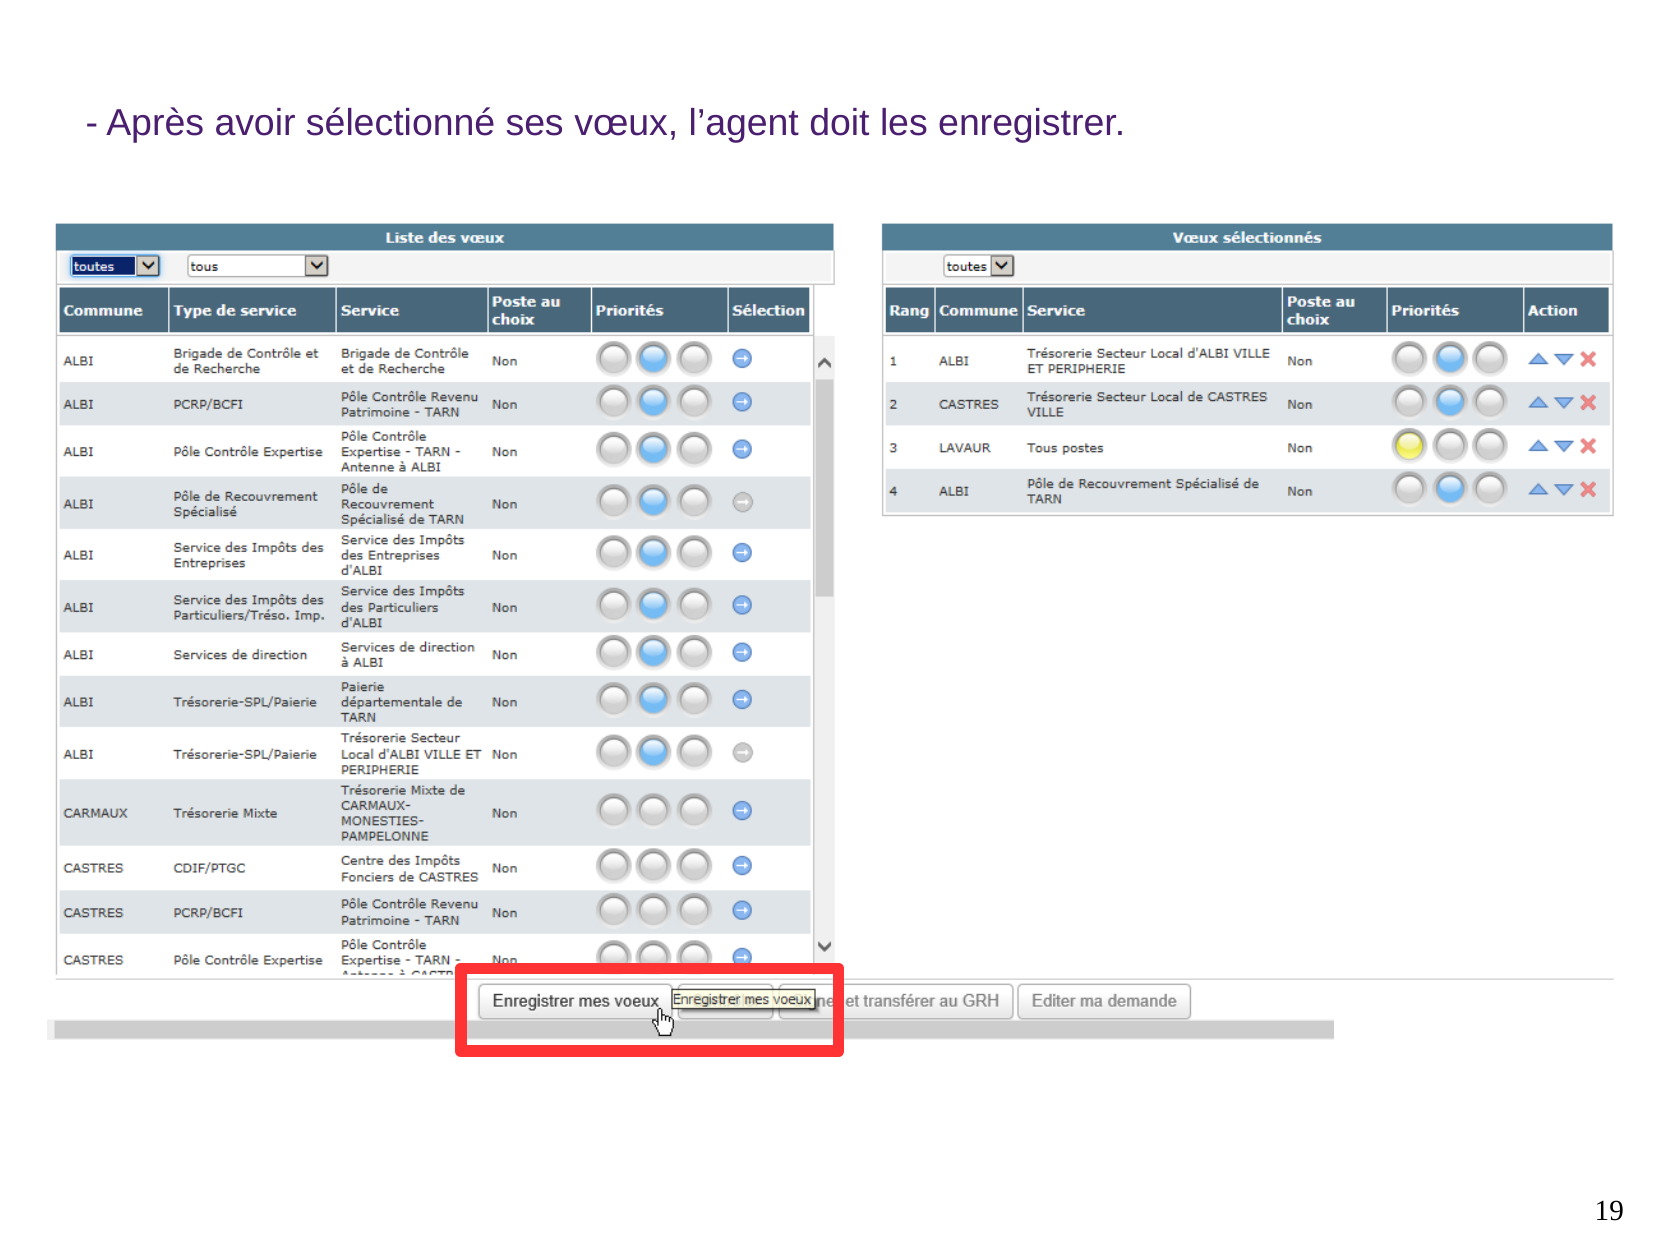

- Après avoir sélectionné ses vœux, l’agent doit les enregistrer.
19